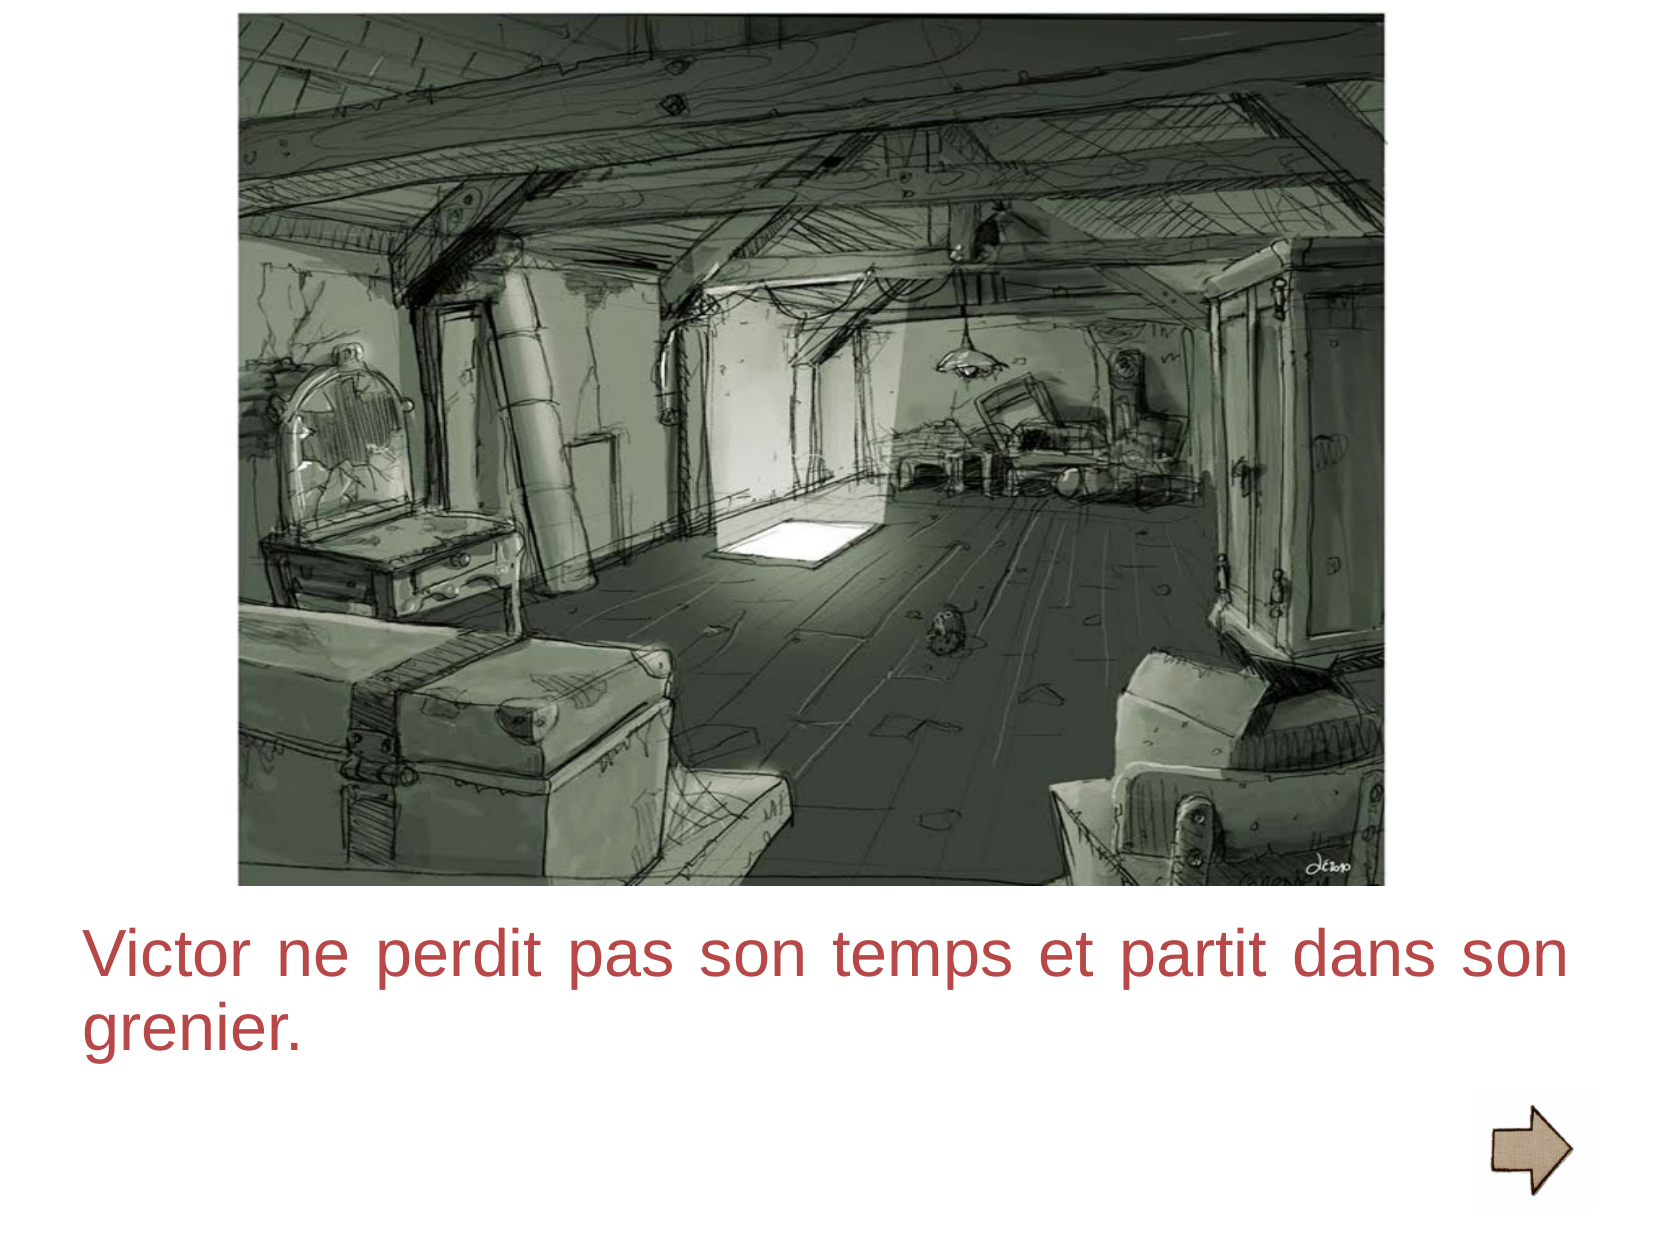

# Victor ne perdit pas son temps et partit dans son grenier.